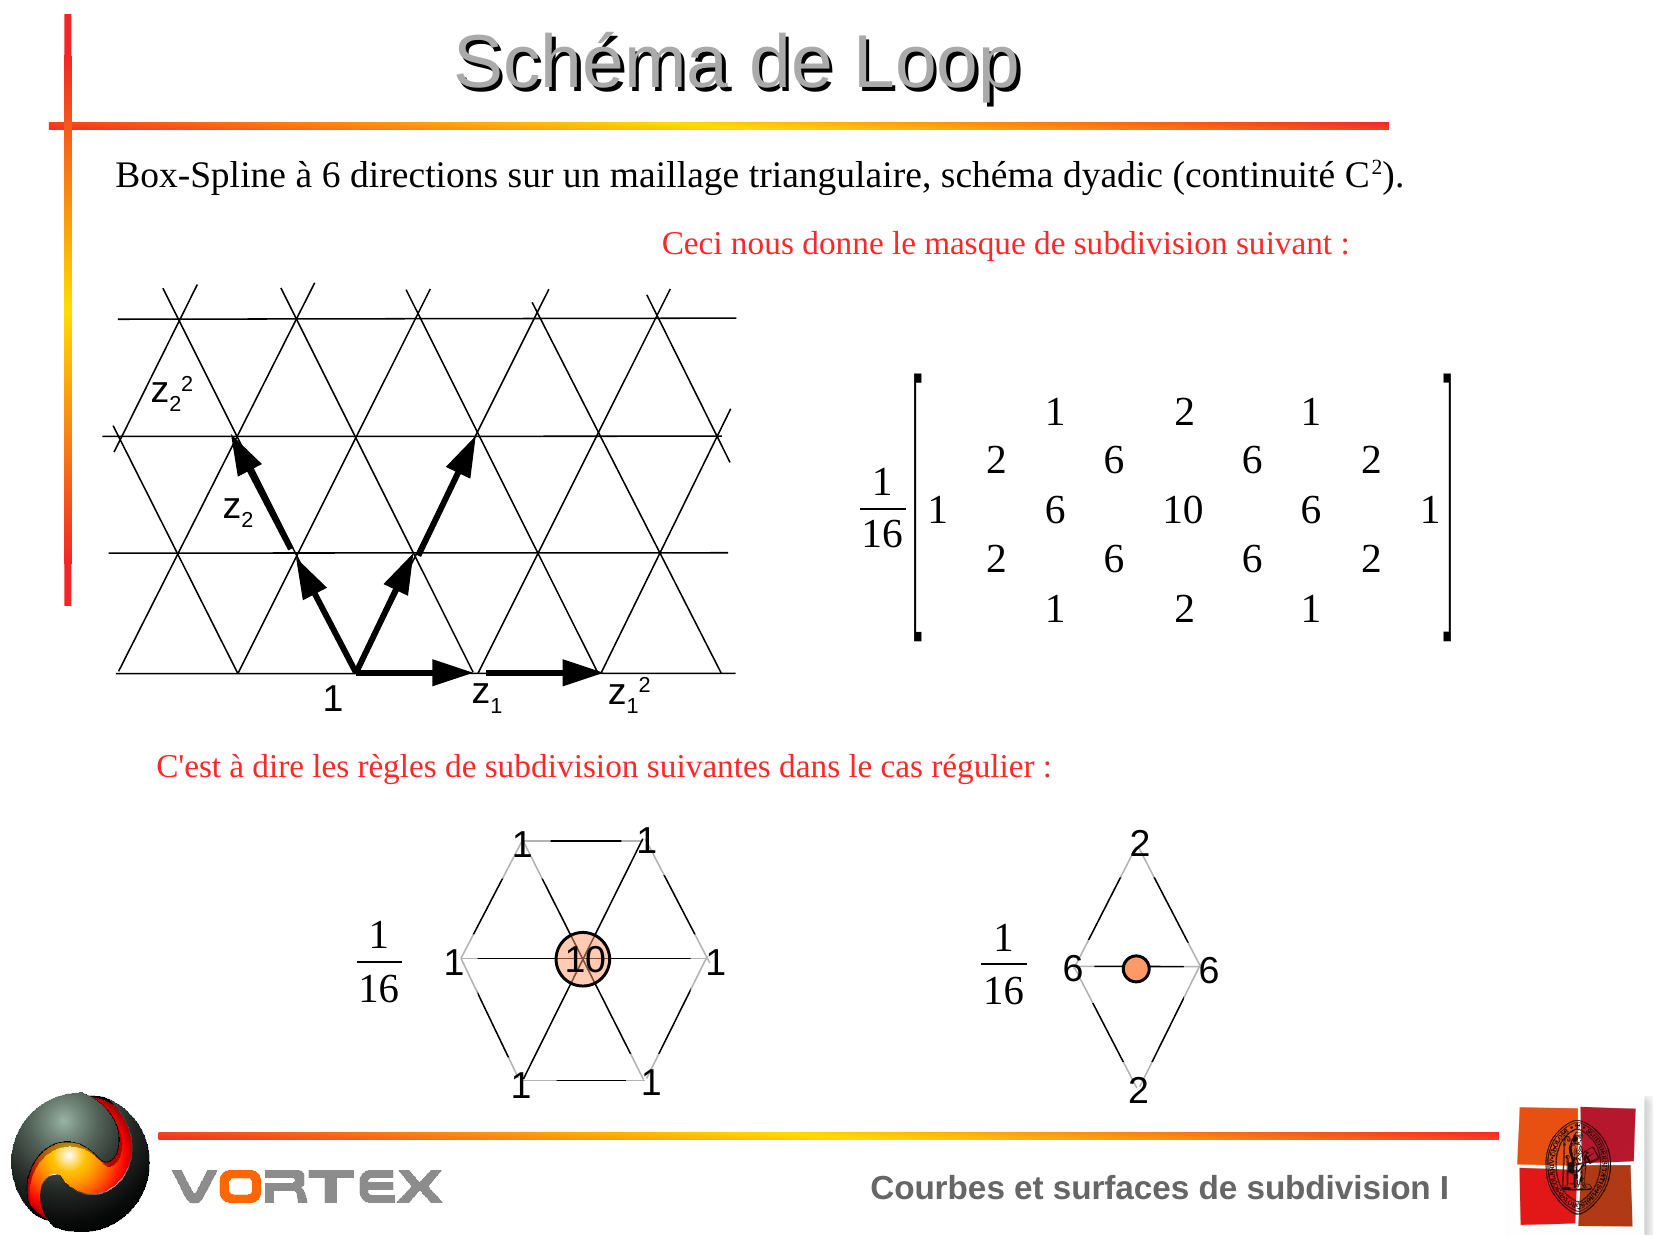

# Schéma de Loop
Box-Spline à 6 directions sur un maillage triangulaire, schéma dyadic (continuité C2).
Ceci nous donne le masque de subdivision suivant :
C'est à dire les règles de subdivision suivantes dans le cas régulier :
z22
z2
z1
z12
1
1
1
10
1
1
1
1
2
6
6
2